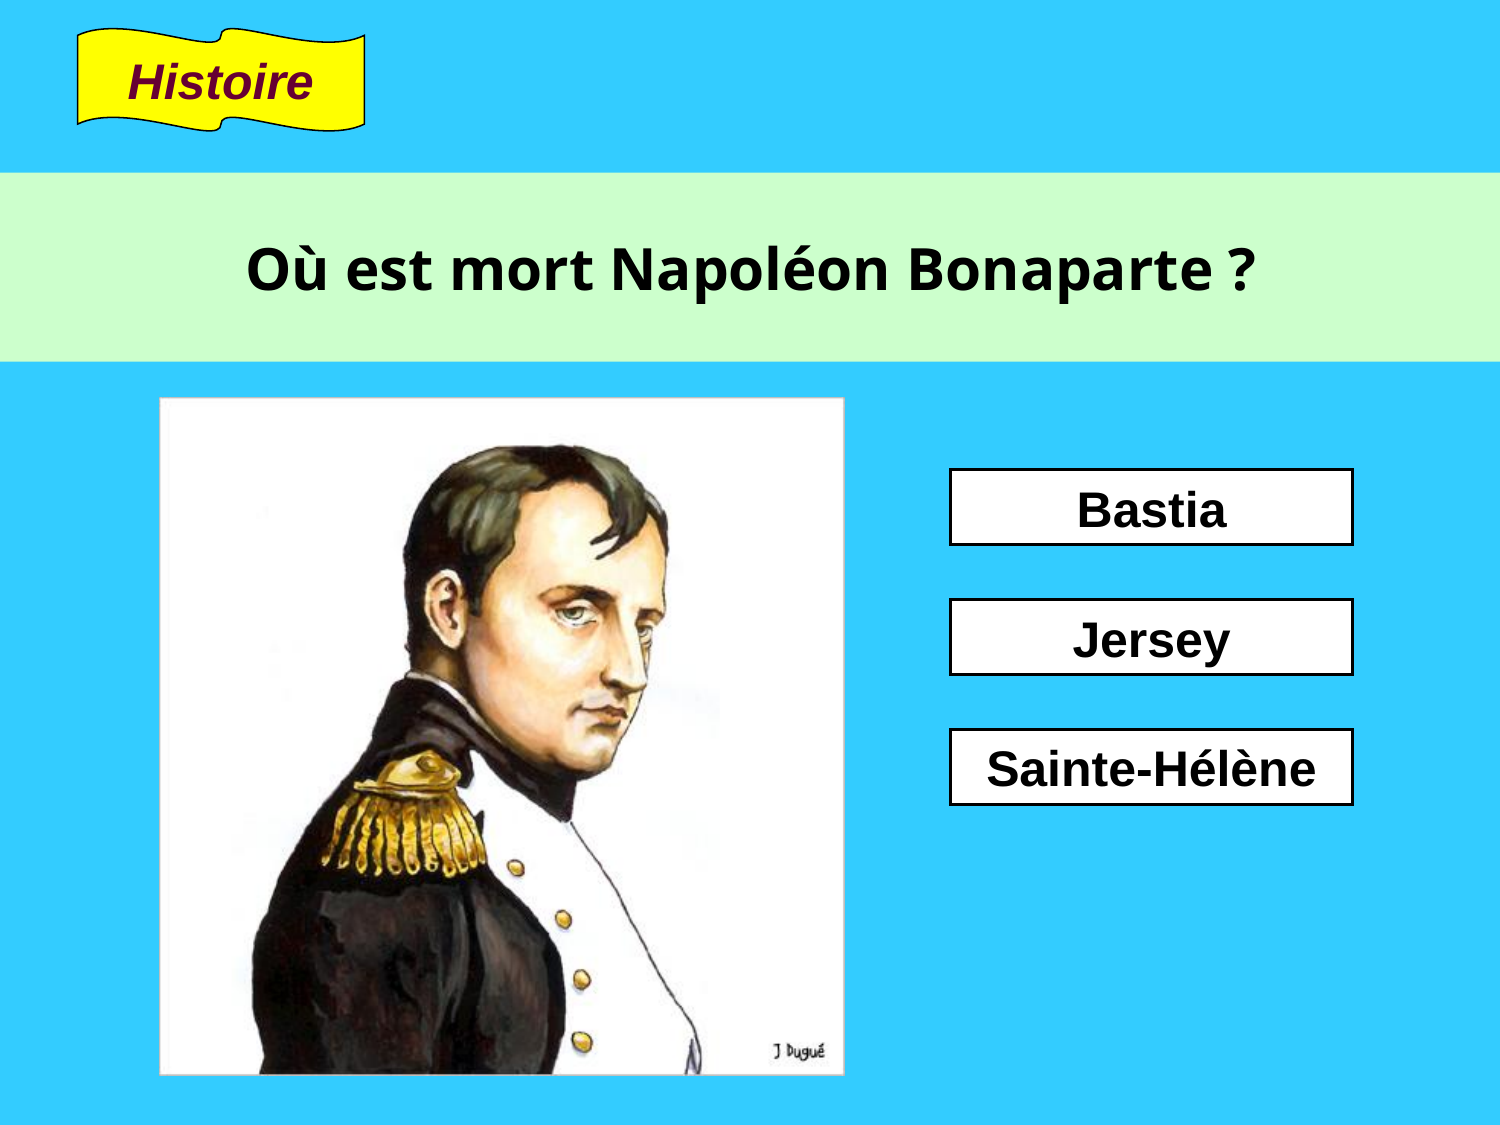

Histoire
Où est mort Napoléon Bonaparte ?
Bastia
Jersey
Sainte-Hélène